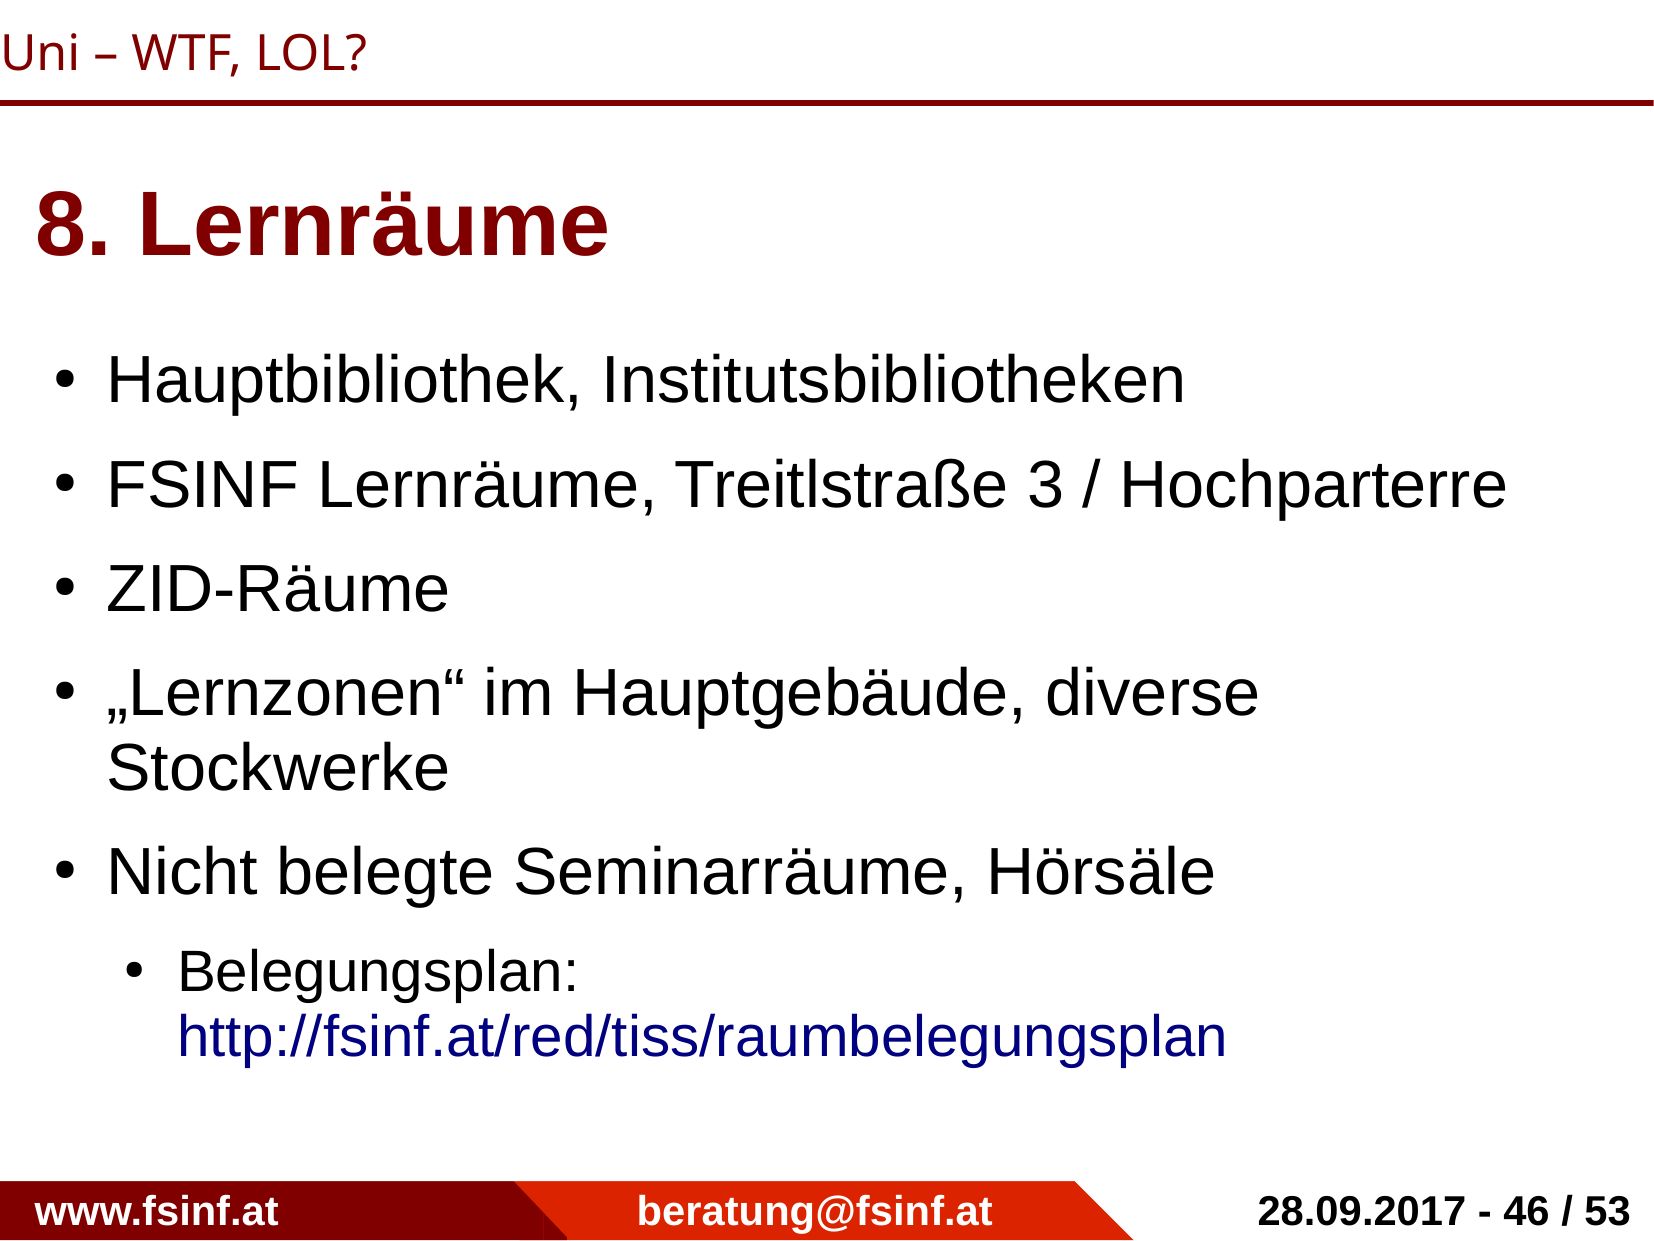

# 8. Lernräume
Hauptbibliothek, Institutsbibliotheken
FSINF Lernräume, Treitlstraße 3 / Hochparterre
ZID-Räume
„Lernzonen“ im Hauptgebäude, diverse Stockwerke
Nicht belegte Seminarräume, Hörsäle
Belegungsplan: http://fsinf.at/red/tiss/raumbelegungsplan